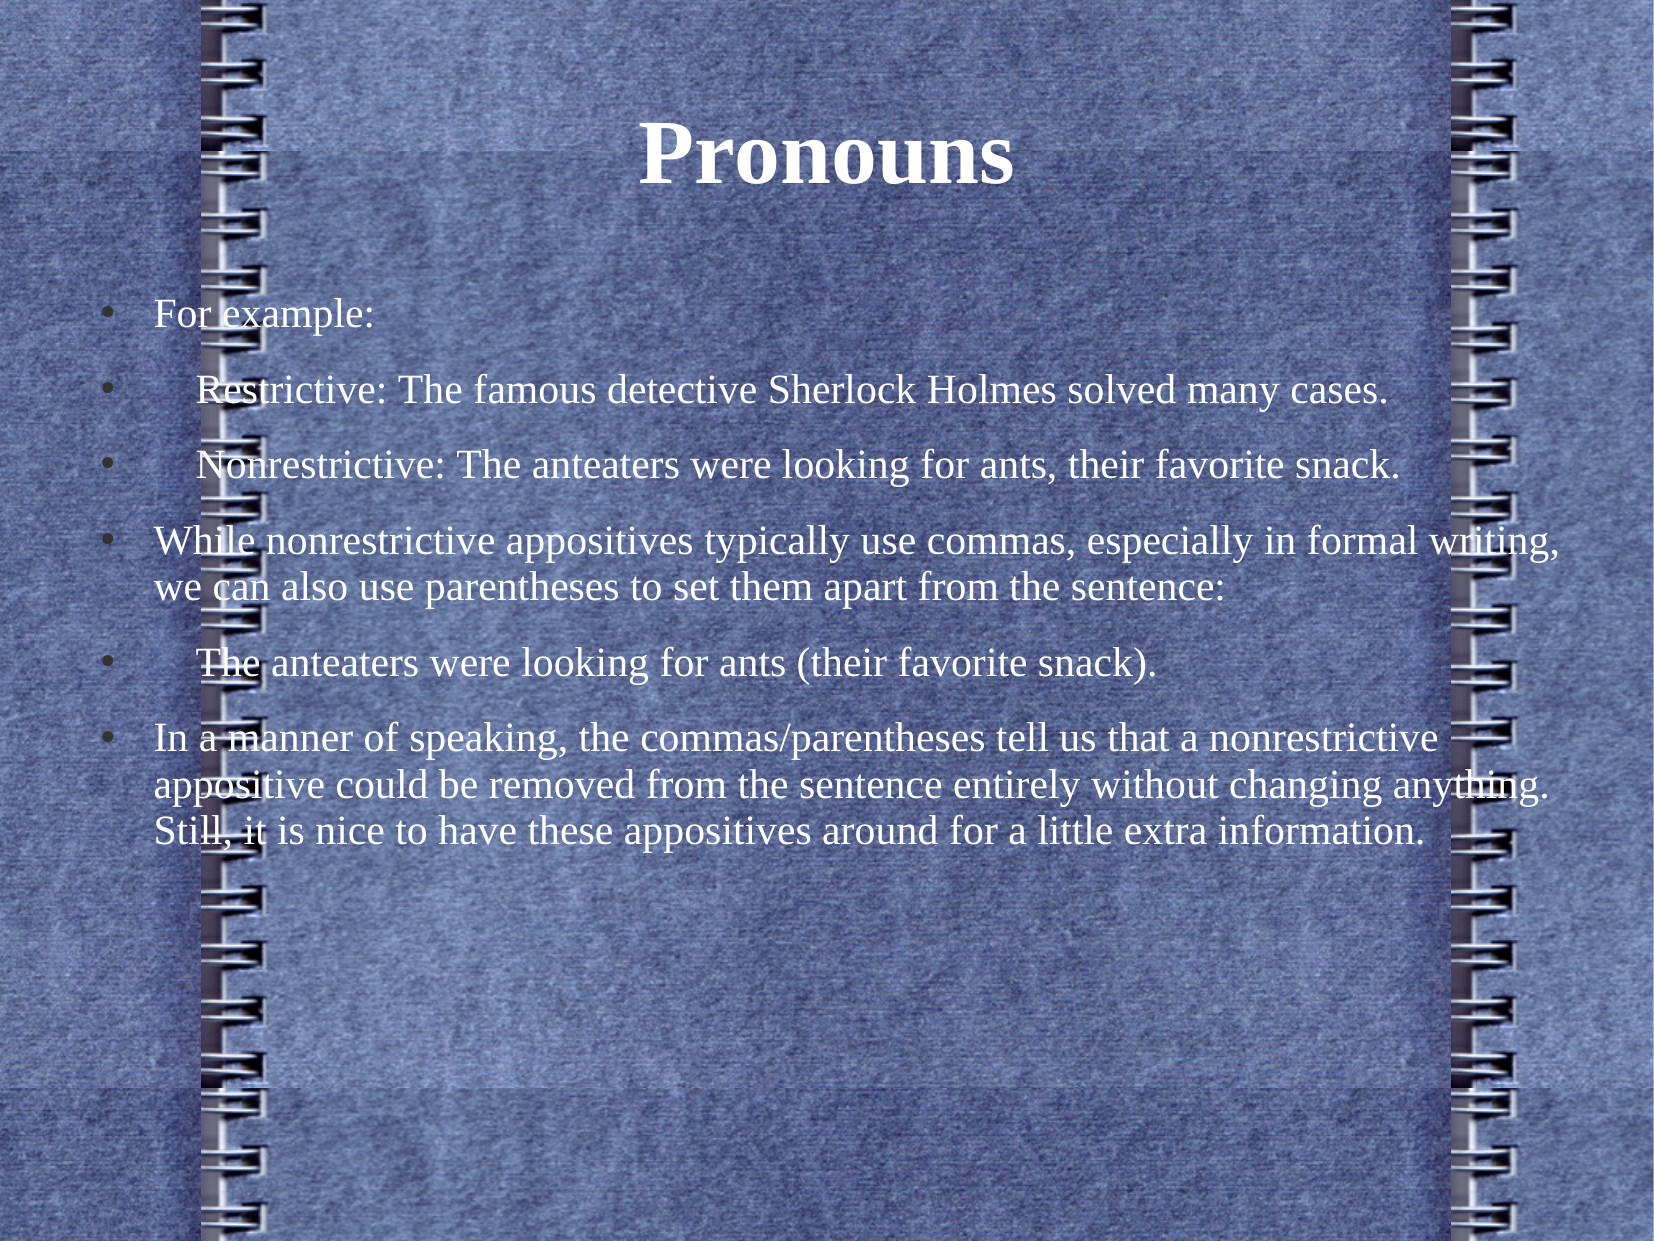

# Pronouns
For example:
 Restrictive: The famous detective Sherlock Holmes solved many cases.
 Nonrestrictive: The anteaters were looking for ants, their favorite snack.
While nonrestrictive appositives typically use commas, especially in formal writing, we can also use parentheses to set them apart from the sentence:
 The anteaters were looking for ants (their favorite snack).
In a manner of speaking, the commas/parentheses tell us that a nonrestrictive appositive could be removed from the sentence entirely without changing anything. Still, it is nice to have these appositives around for a little extra information.